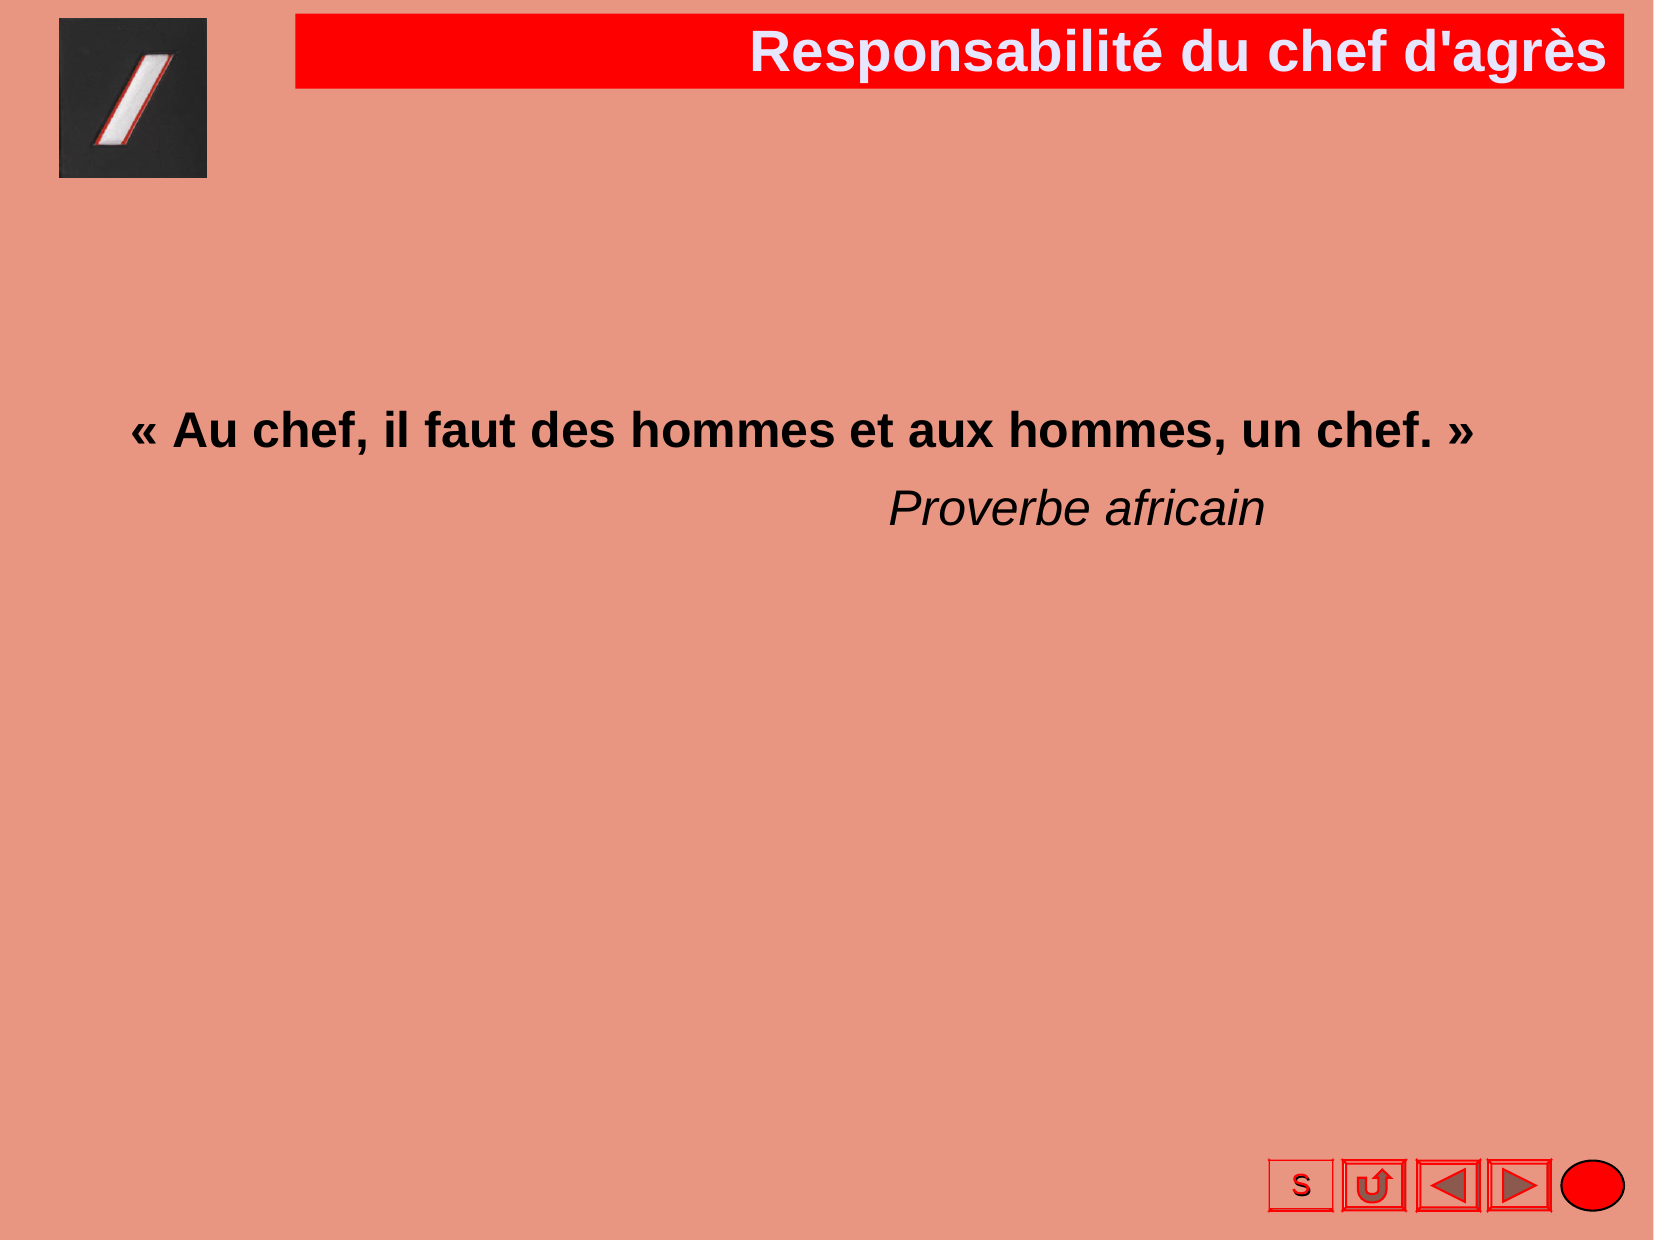

Responsabilité du chef d'agrès
# « Au chef, il faut des hommes et aux hommes, un chef. »
 										 Proverbe africain